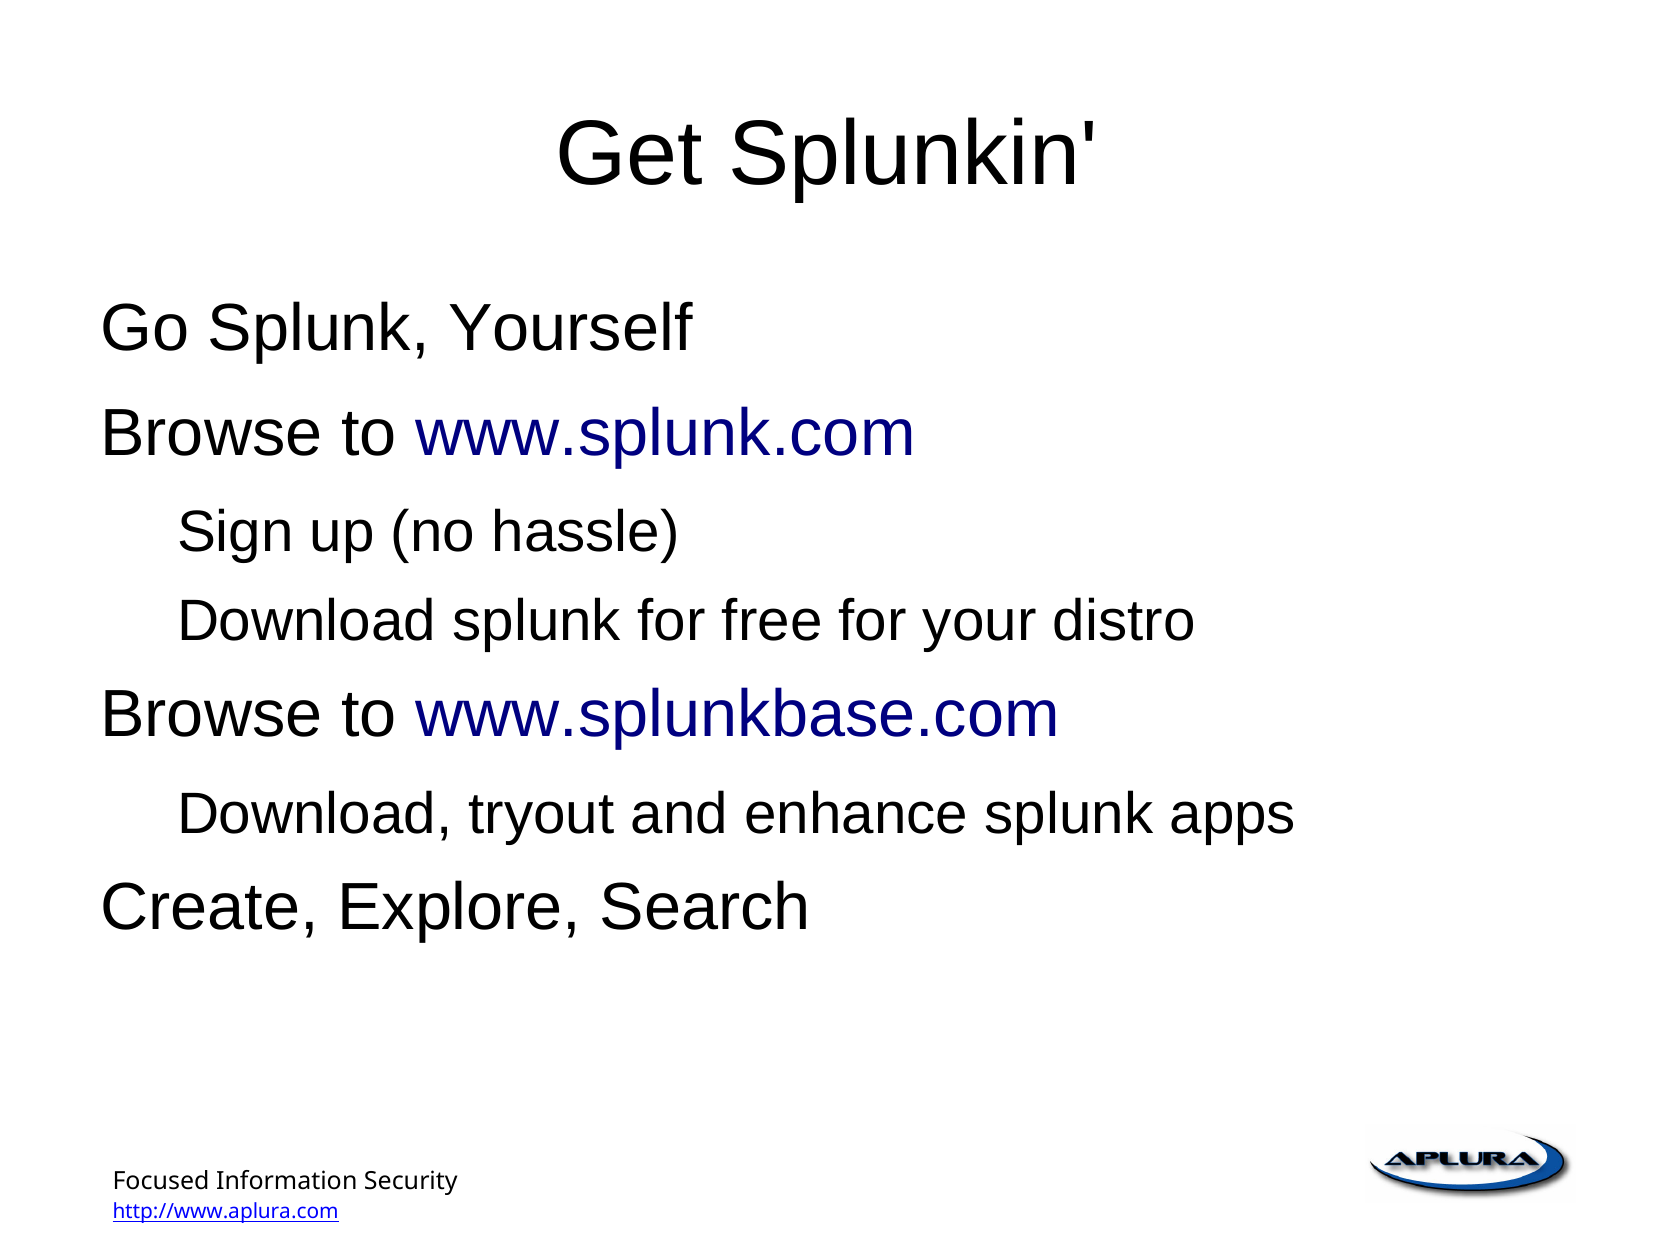

# Get Splunkin'
Go Splunk, Yourself
Browse to www.splunk.com
Sign up (no hassle)
Download splunk for free for your distro
Browse to www.splunkbase.com
Download, tryout and enhance splunk apps
Create, Explore, Search